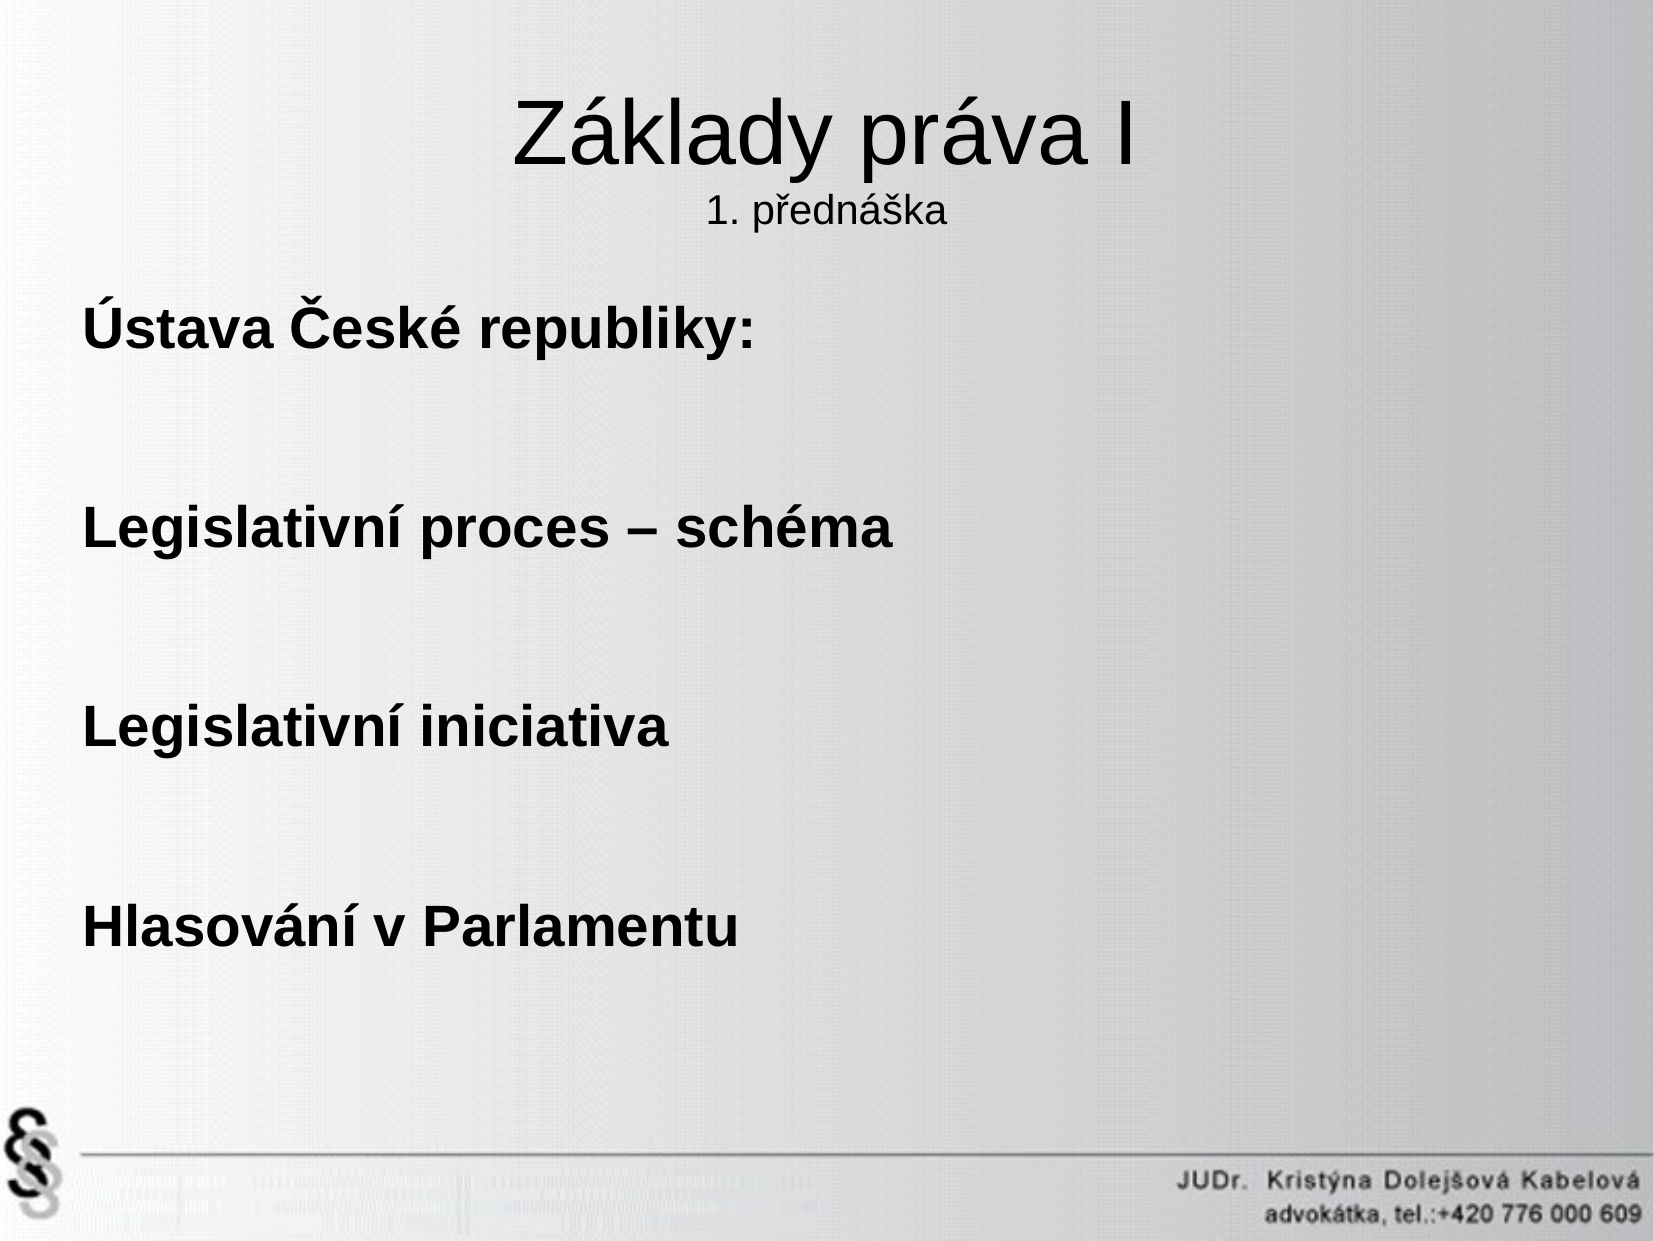

Základy práva I
1. přednáška
Ústava České republiky:
Legislativní proces – schéma
Legislativní iniciativa
Hlasování v Parlamentu